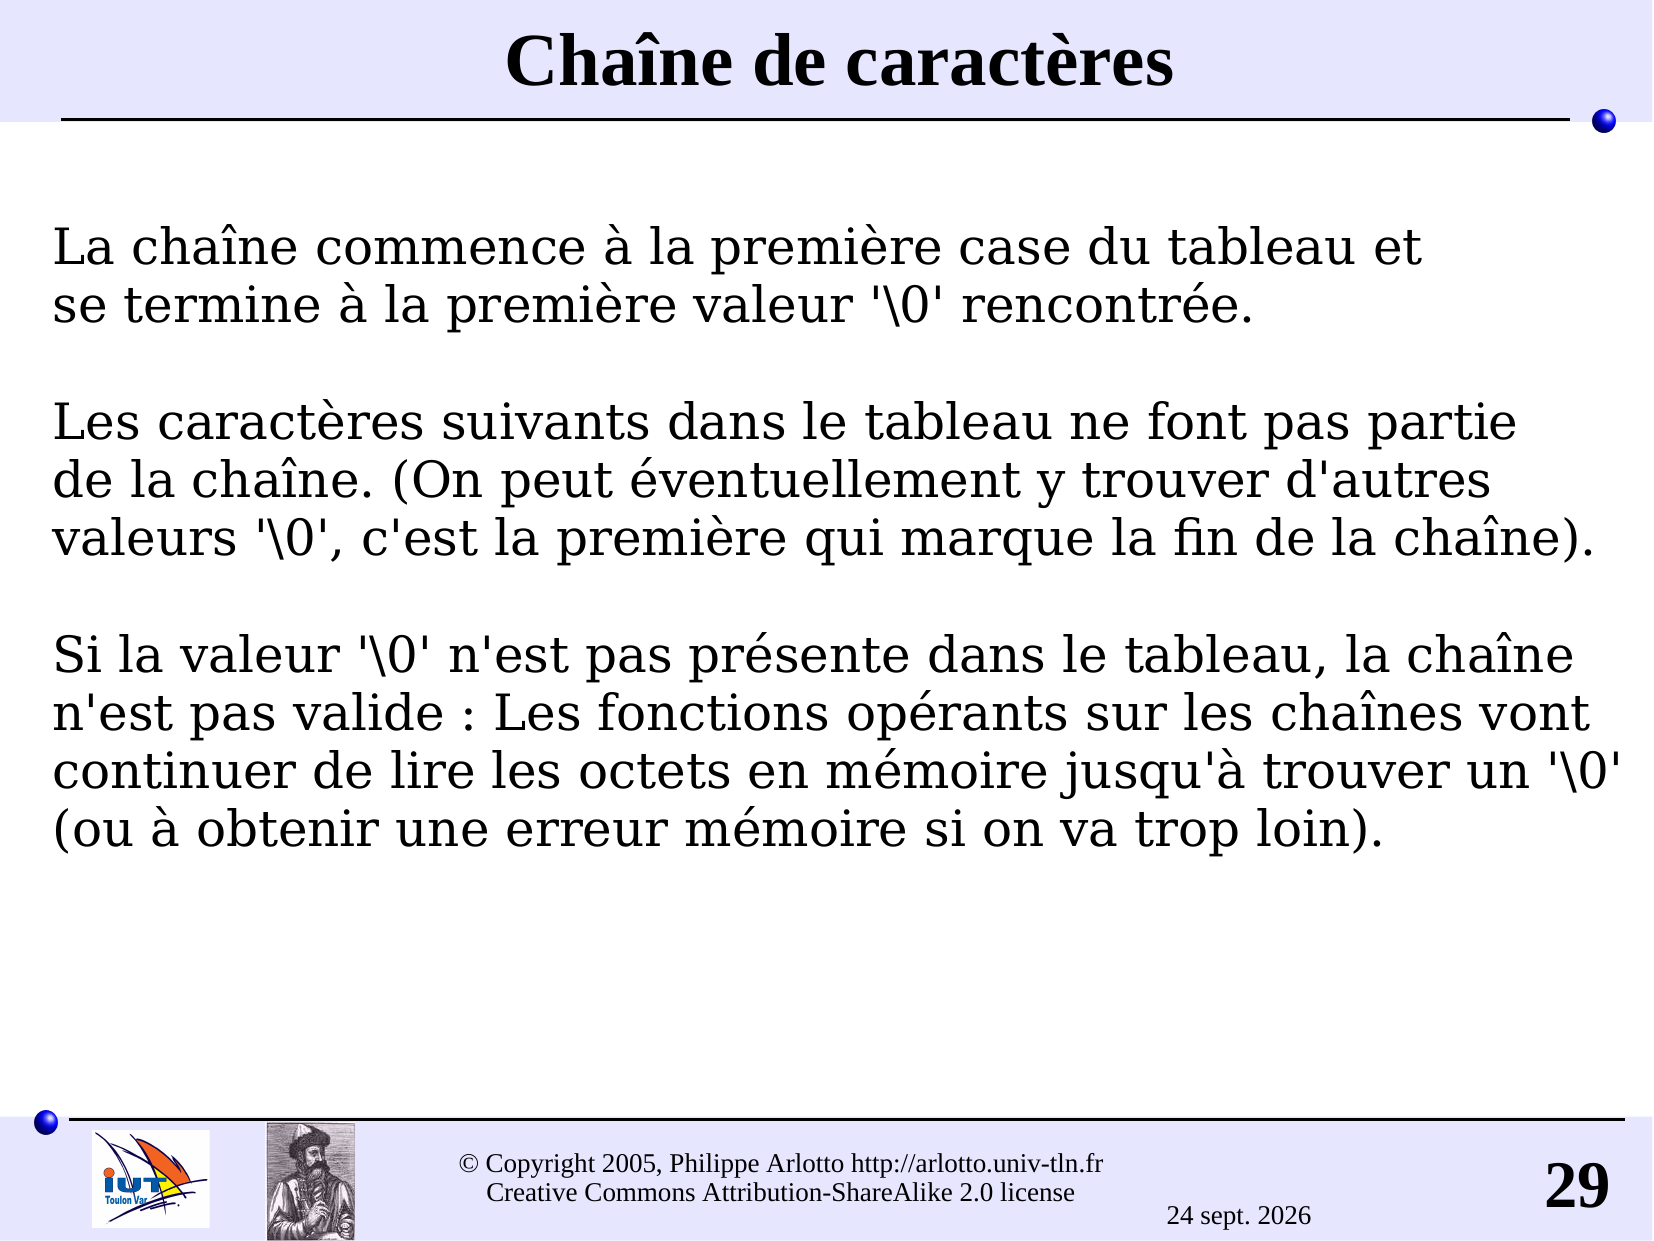

# Chaîne de caractères
La chaîne commence à la première case du tableau et
se termine à la première valeur '\0' rencontrée.
Les caractères suivants dans le tableau ne font pas partie
de la chaîne. (On peut éventuellement y trouver d'autres
valeurs '\0', c'est la première qui marque la fin de la chaîne).
Si la valeur '\0' n'est pas présente dans le tableau, la chaîne
n'est pas valide : Les fonctions opérants sur les chaînes vont
continuer de lire les octets en mémoire jusqu'à trouver un '\0'
(ou à obtenir une erreur mémoire si on va trop loin).